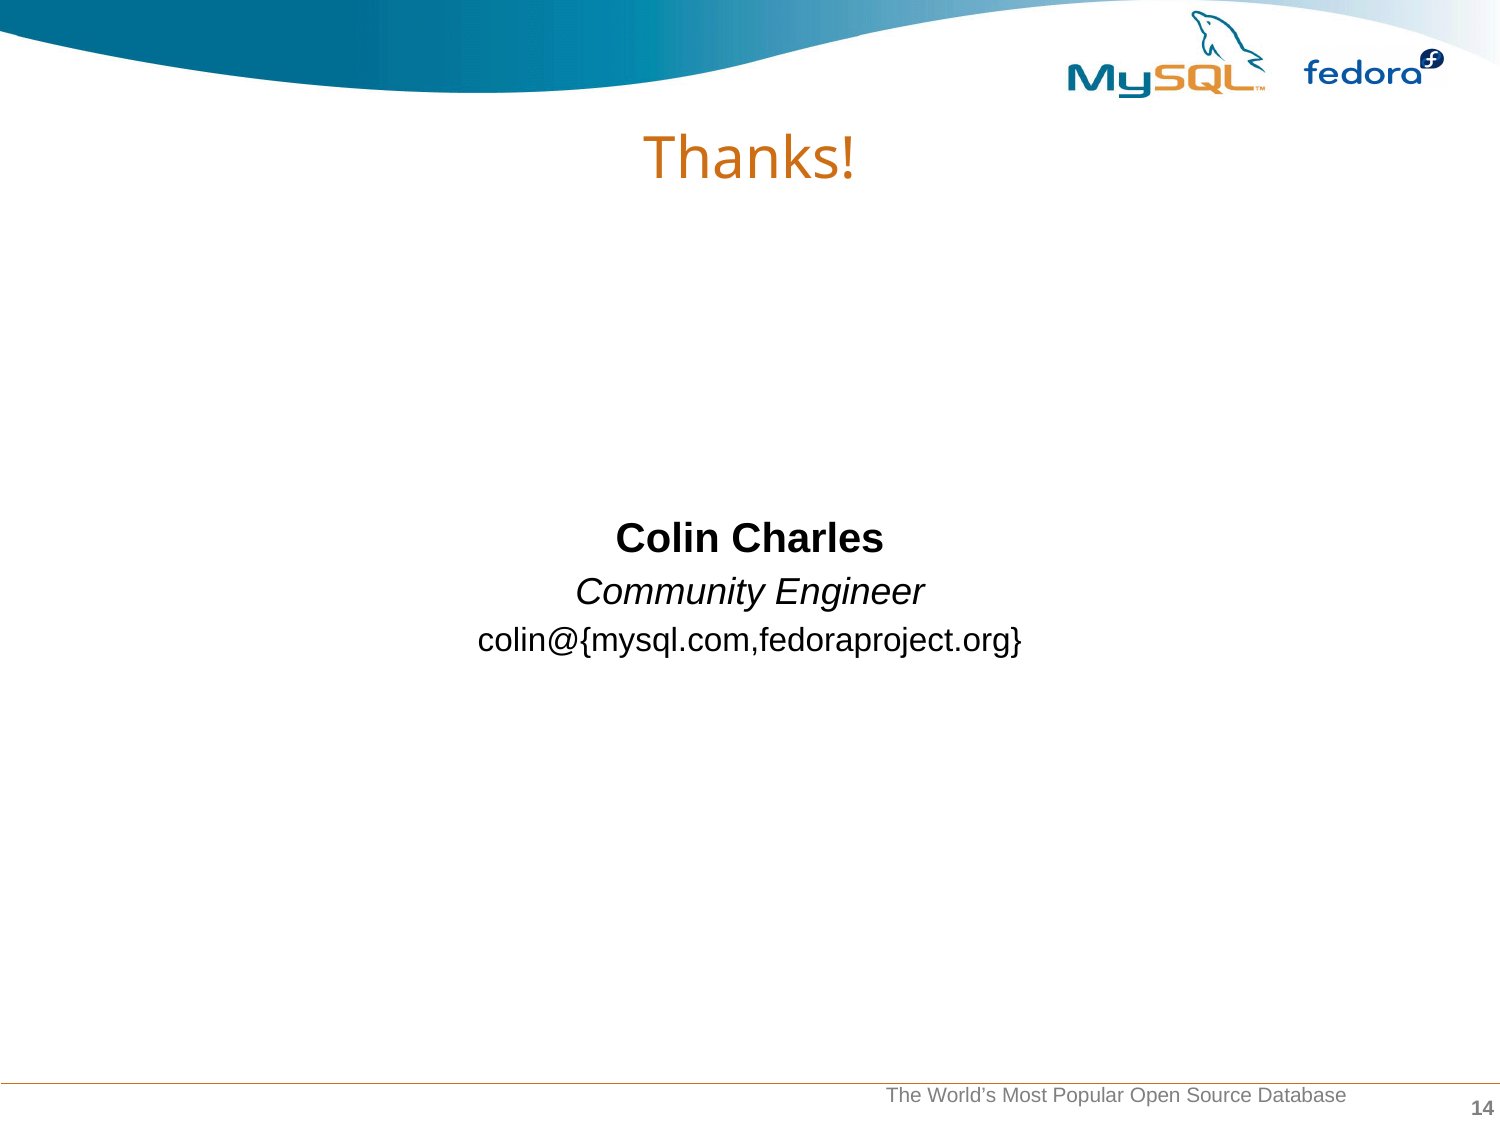

# Thanks!
Colin Charles
Community Engineer
colin@{mysql.com,fedoraproject.org}